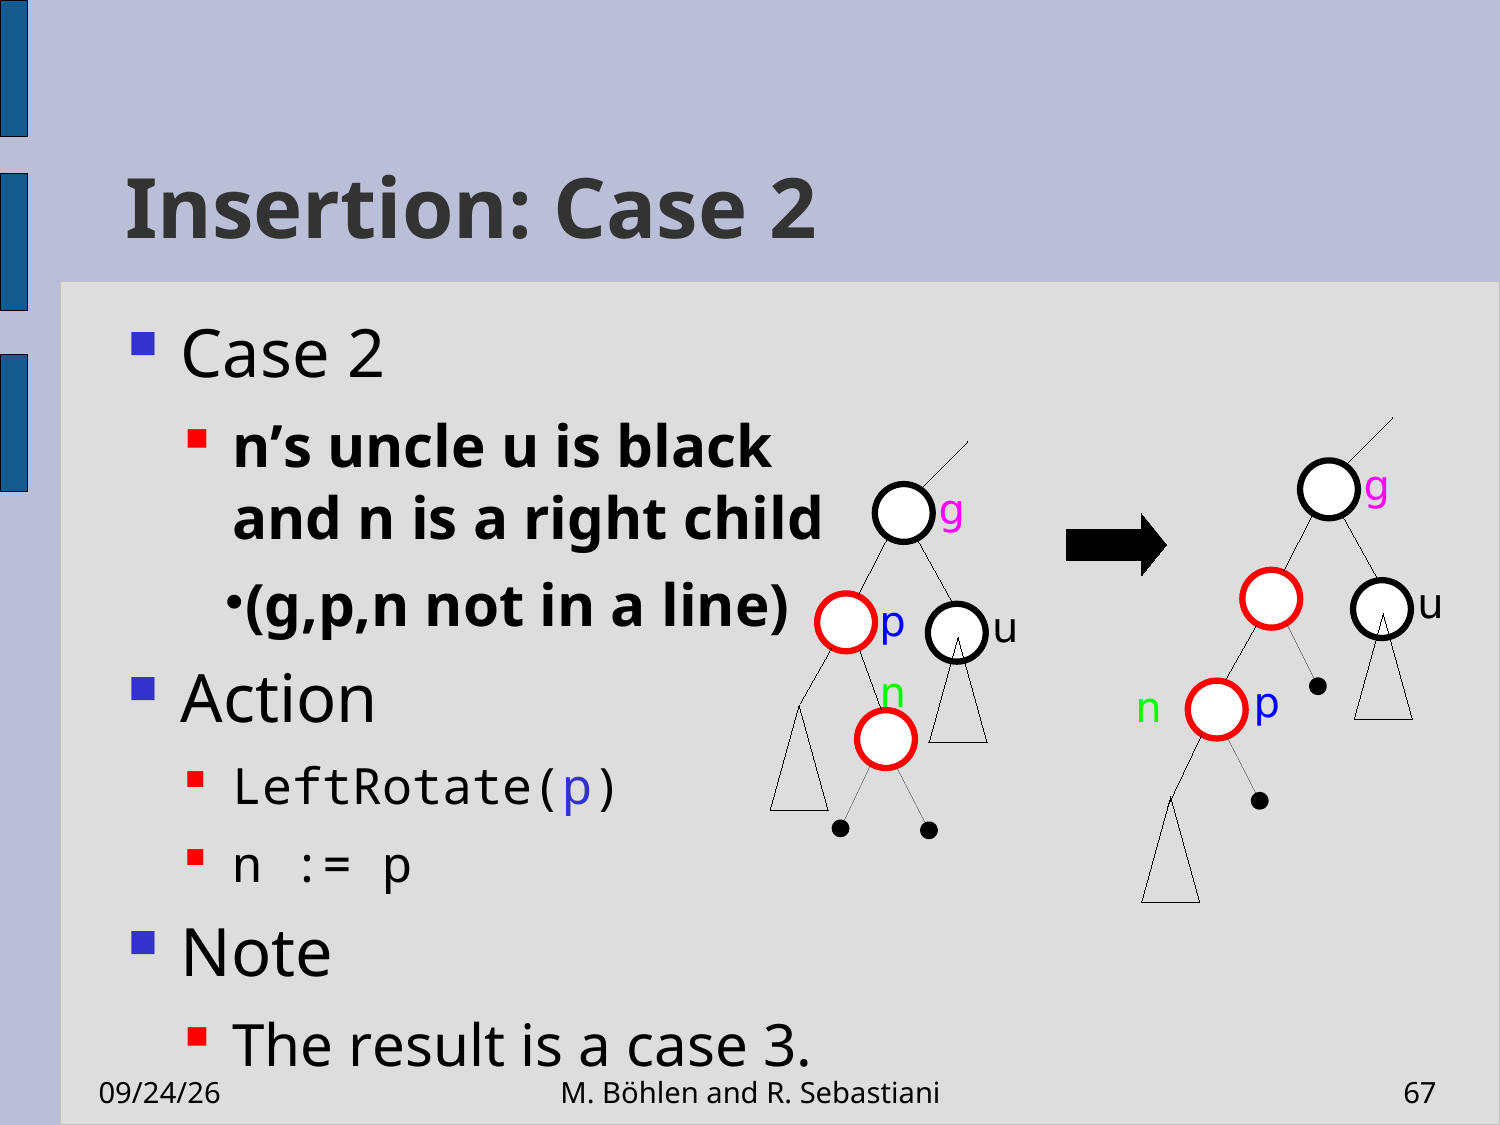

# Insertion: Case 2
Case 2
n’s uncle u is black
and n is a right child
(g,p,n not in a line)
Action
LeftRotate(p)
n := p
Note
The result is a case 3.
g
g
u
p
u
n
p
n
M. Böhlen and R. Sebastiani
67